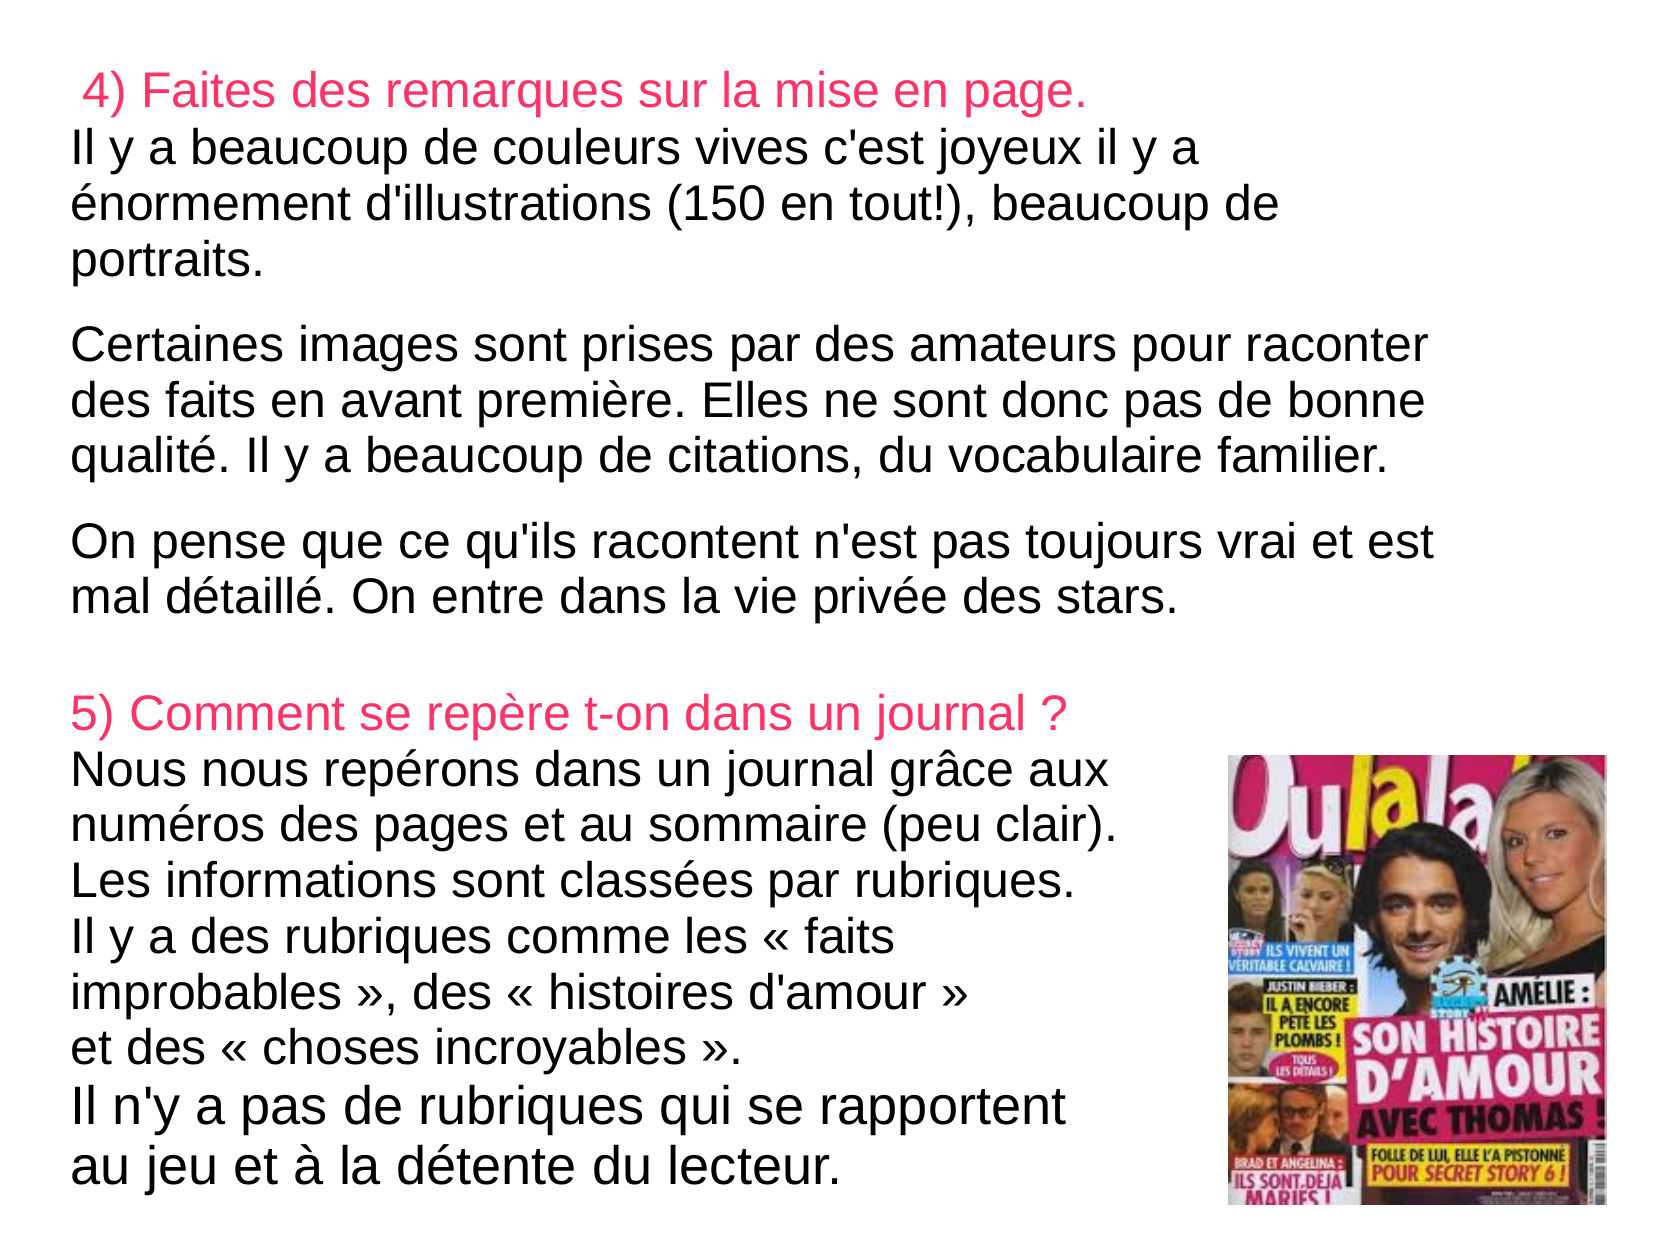

# 4) Faites des remarques sur la mise en page.
Il y a beaucoup de couleurs vives c'est joyeux il y a énormement d'illustrations (150 en tout!), beaucoup de portraits.
Certaines images sont prises par des amateurs pour raconter des faits en avant première. Elles ne sont donc pas de bonne qualité. Il y a beaucoup de citations, du vocabulaire familier.
On pense que ce qu'ils racontent n'est pas toujours vrai et est mal détaillé. On entre dans la vie privée des stars.
5) Comment se repère t-on dans un journal ?
Nous nous repérons dans un journal grâce aux
numéros des pages et au sommaire (peu clair).
Les informations sont classées par rubriques.
Il y a des rubriques comme les « faits
improbables », des « histoires d'amour »
et des « choses incroyables ».
Il n'y a pas de rubriques qui se rapportent
au jeu et à la détente du lecteur.